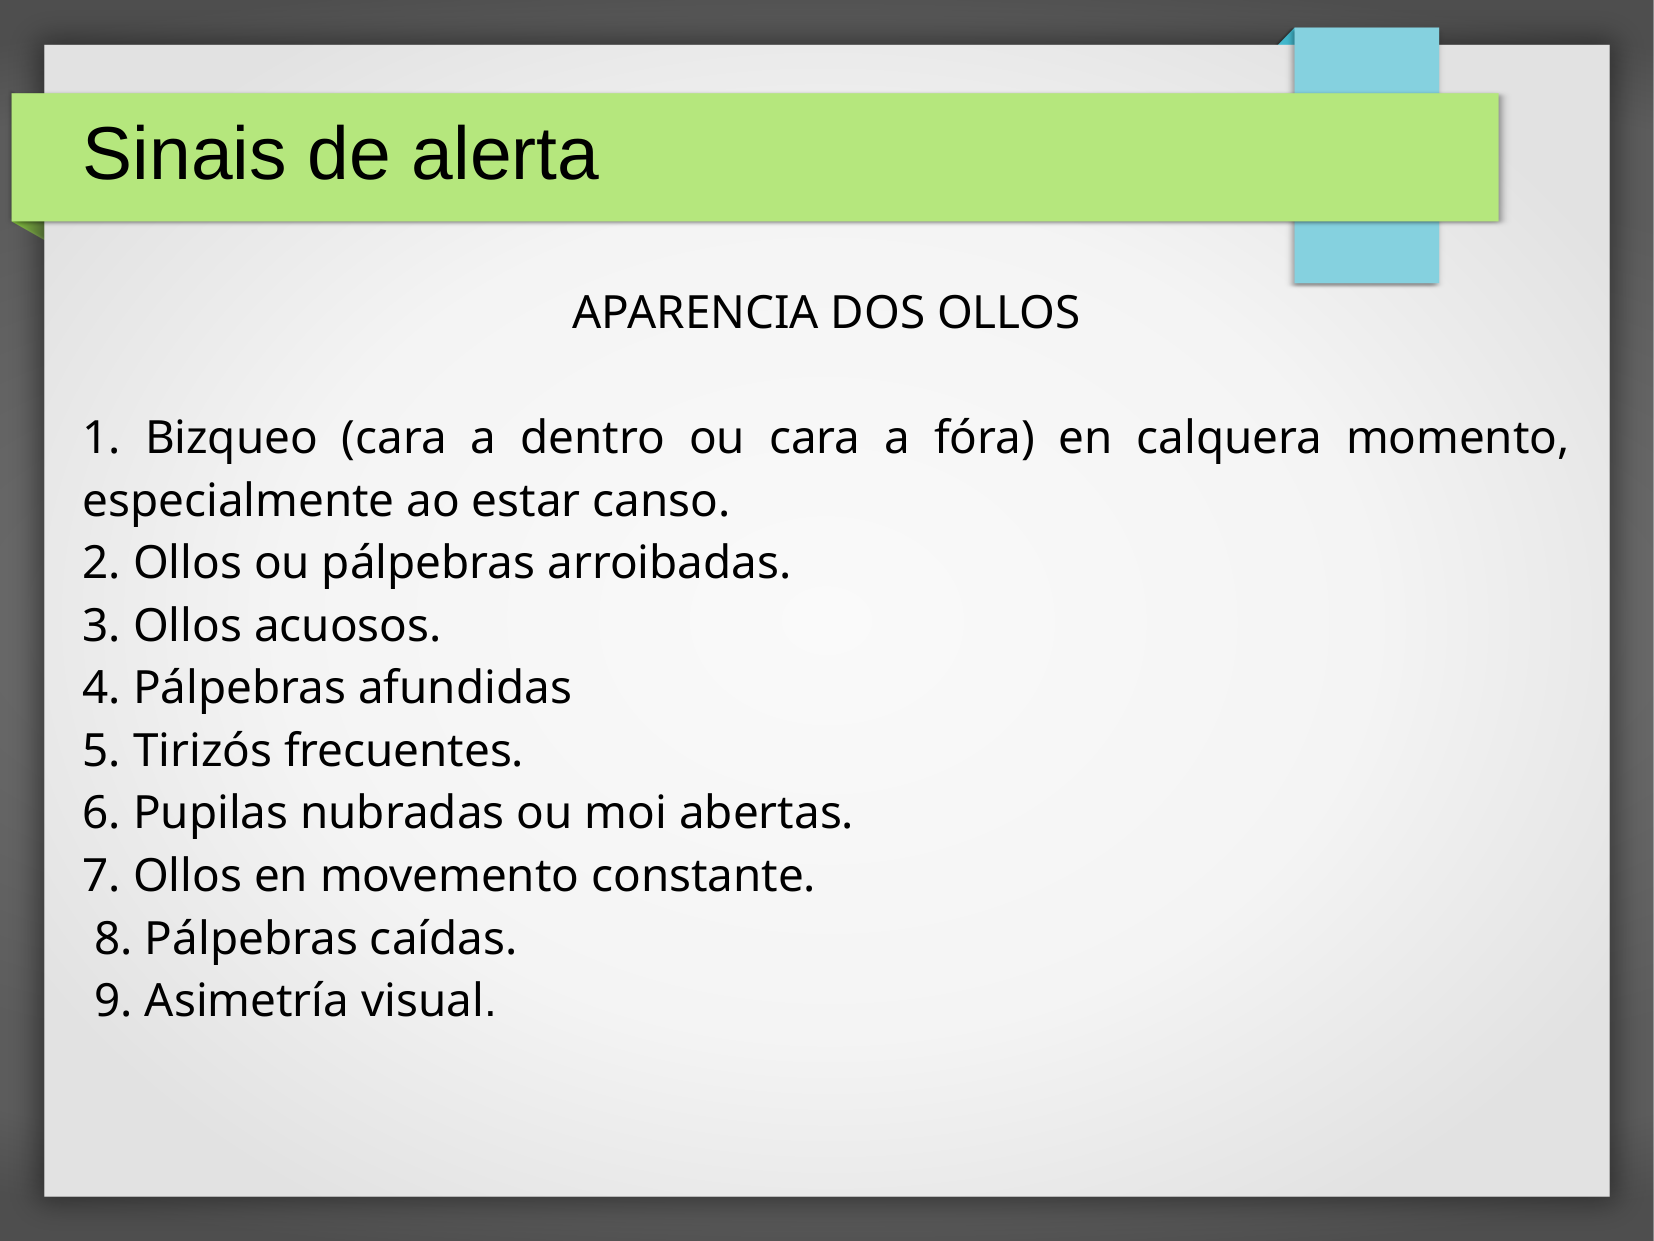

# Sinais de alerta
APARENCIA DOS OLLOS
1. Bizqueo (cara a dentro ou cara a fóra) en calquera momento, especialmente ao estar canso.
2. Ollos ou pálpebras arroibadas.
3. Ollos acuosos.
4. Pálpebras afundidas
5. Tirizós frecuentes.
6. Pupilas nubradas ou moi abertas.
7. Ollos en movemento constante.
 8. Pálpebras caídas.
 9. Asimetría visual.